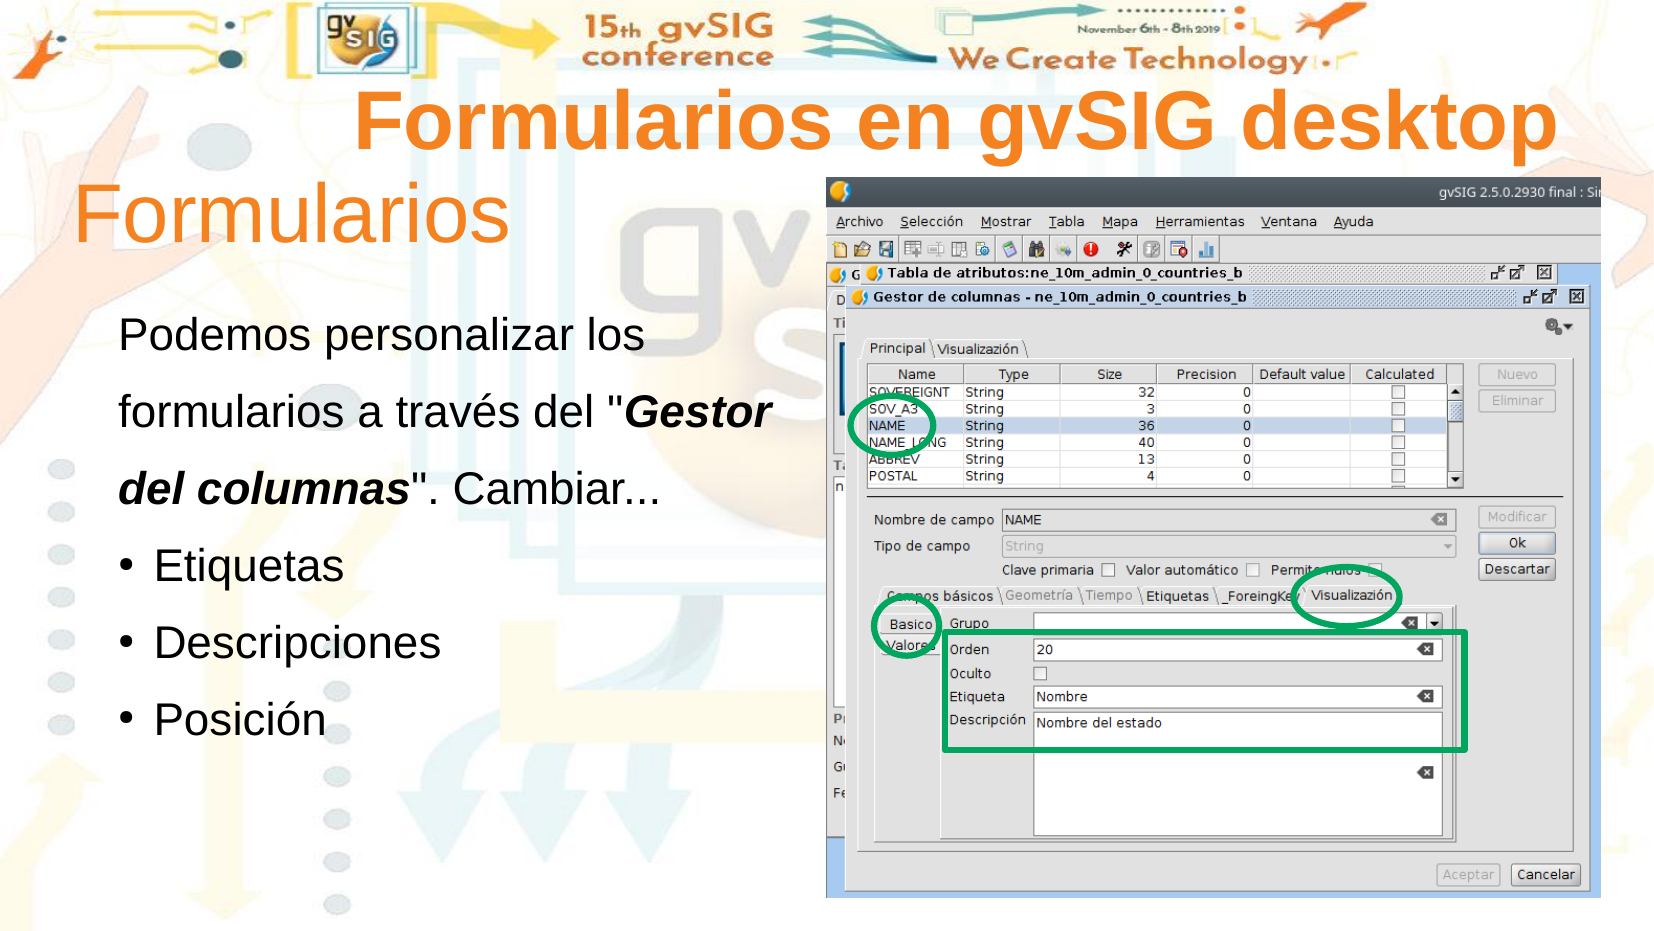

# Formularios en gvSIG desktop
Formularios
Podemos personalizar los formularios a través del "Gestor del columnas". Cambiar...
Etiquetas
Descripciones
Posición